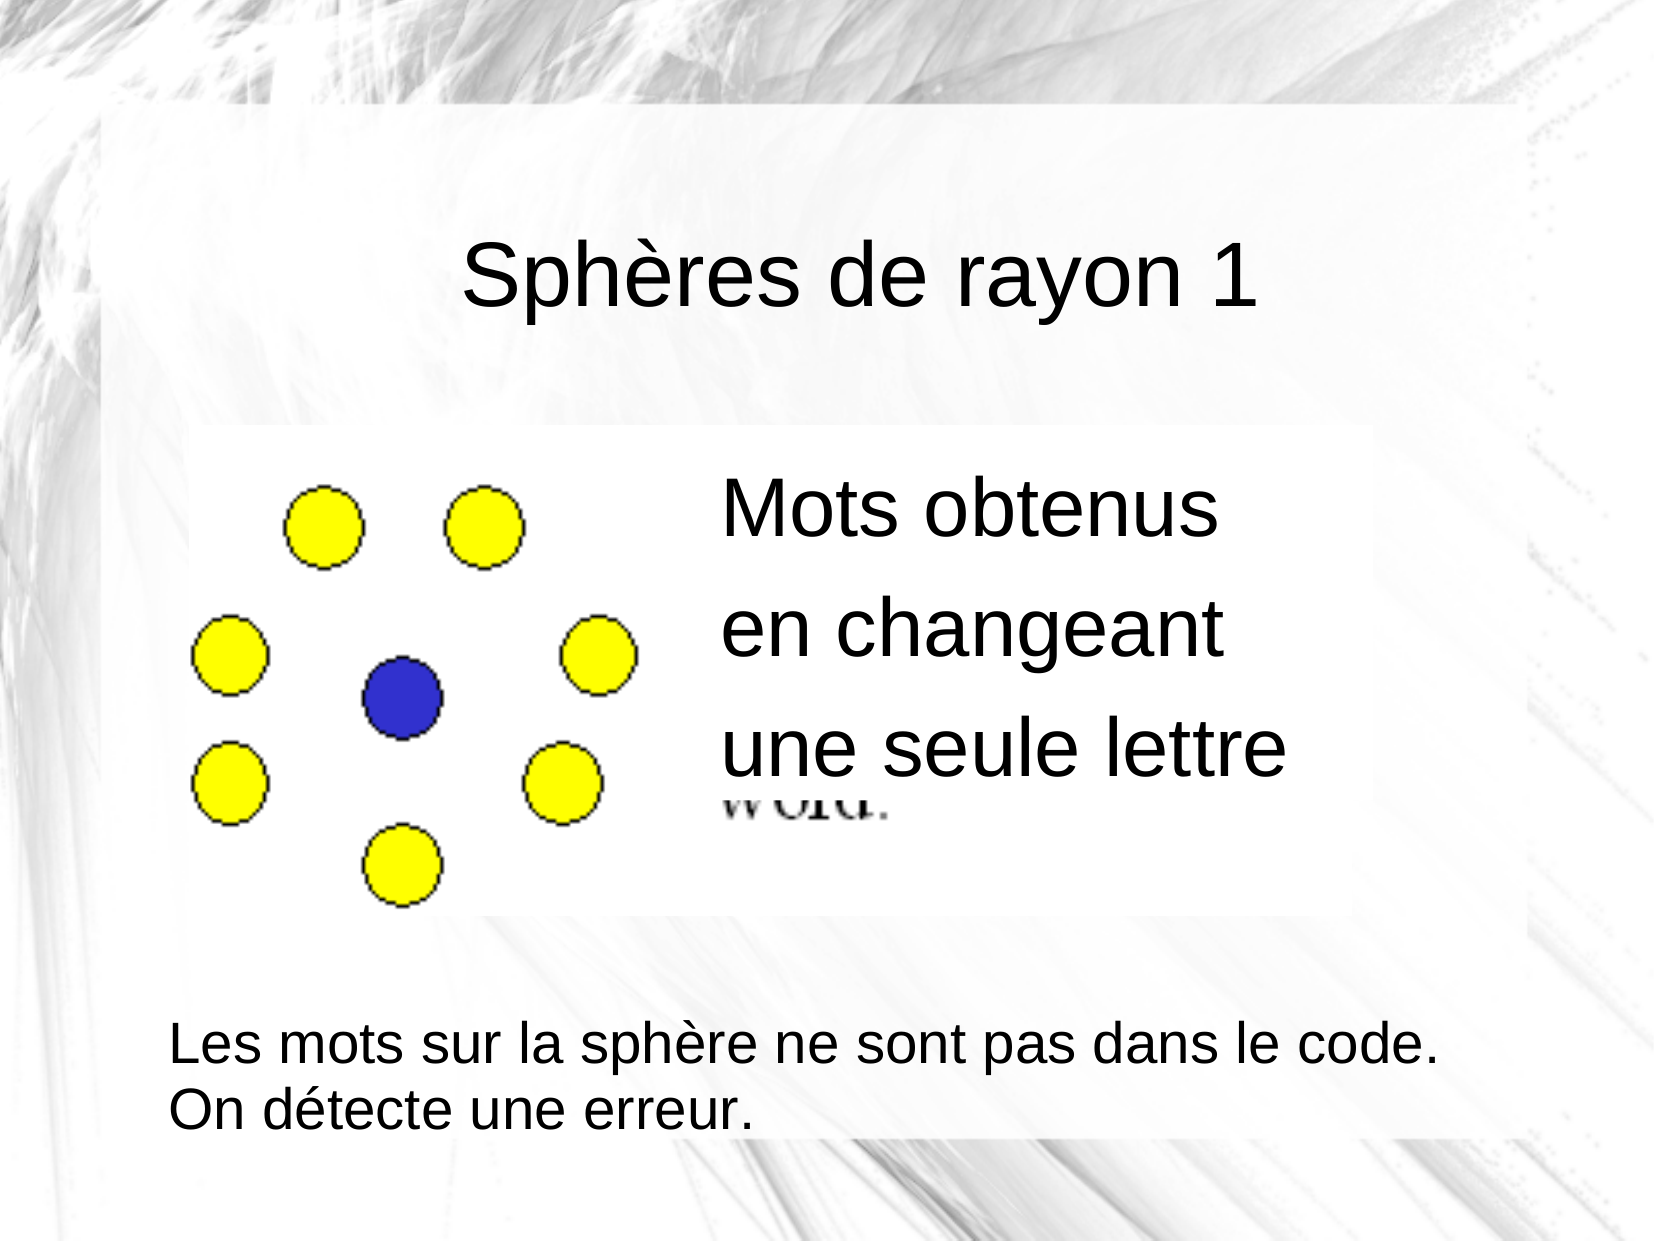

# Sphères de rayon 1
Mots obtenus
en changeant une seule lettre
Les mots sur la sphère ne sont pas dans le code.
On détecte une erreur.